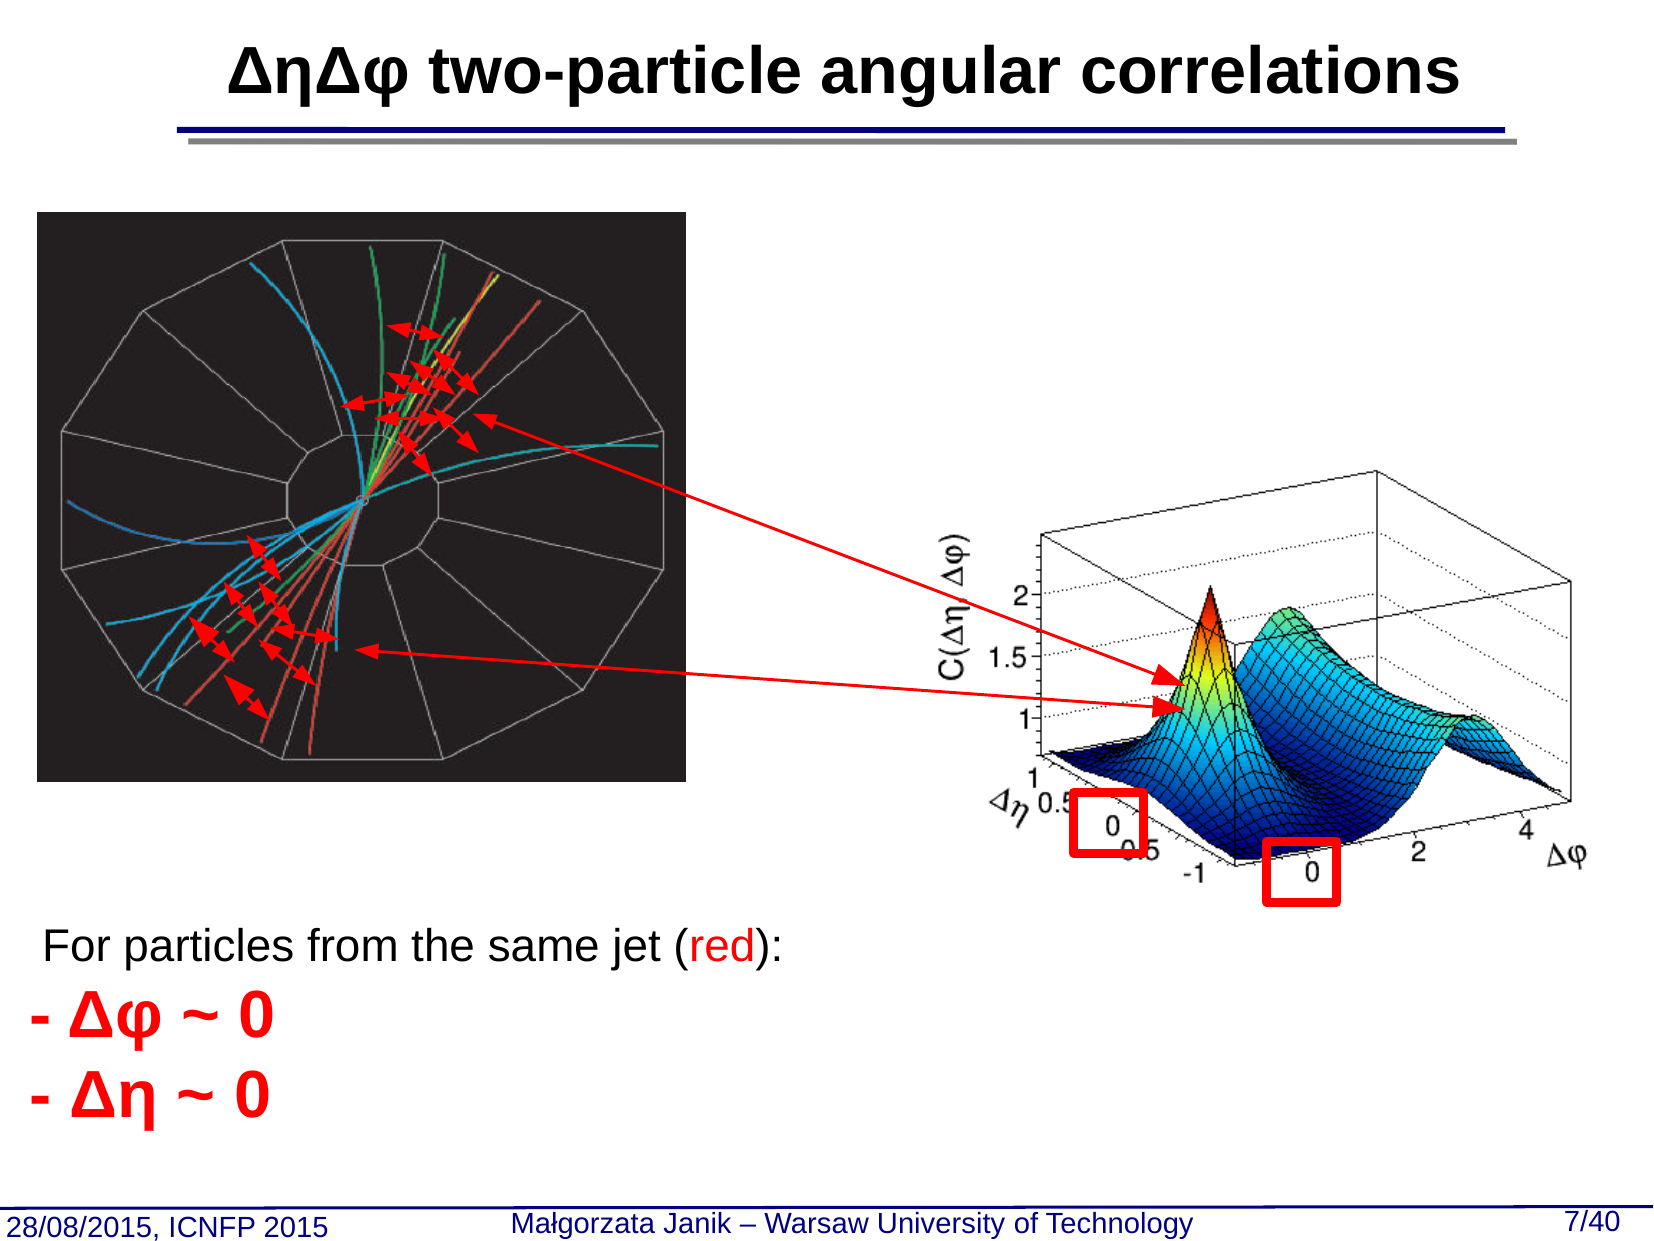

ΔηΔφ two-particle angular correlations
# For particles from the same jet (red):
- Δφ ~ 0
- Δη ~ 0